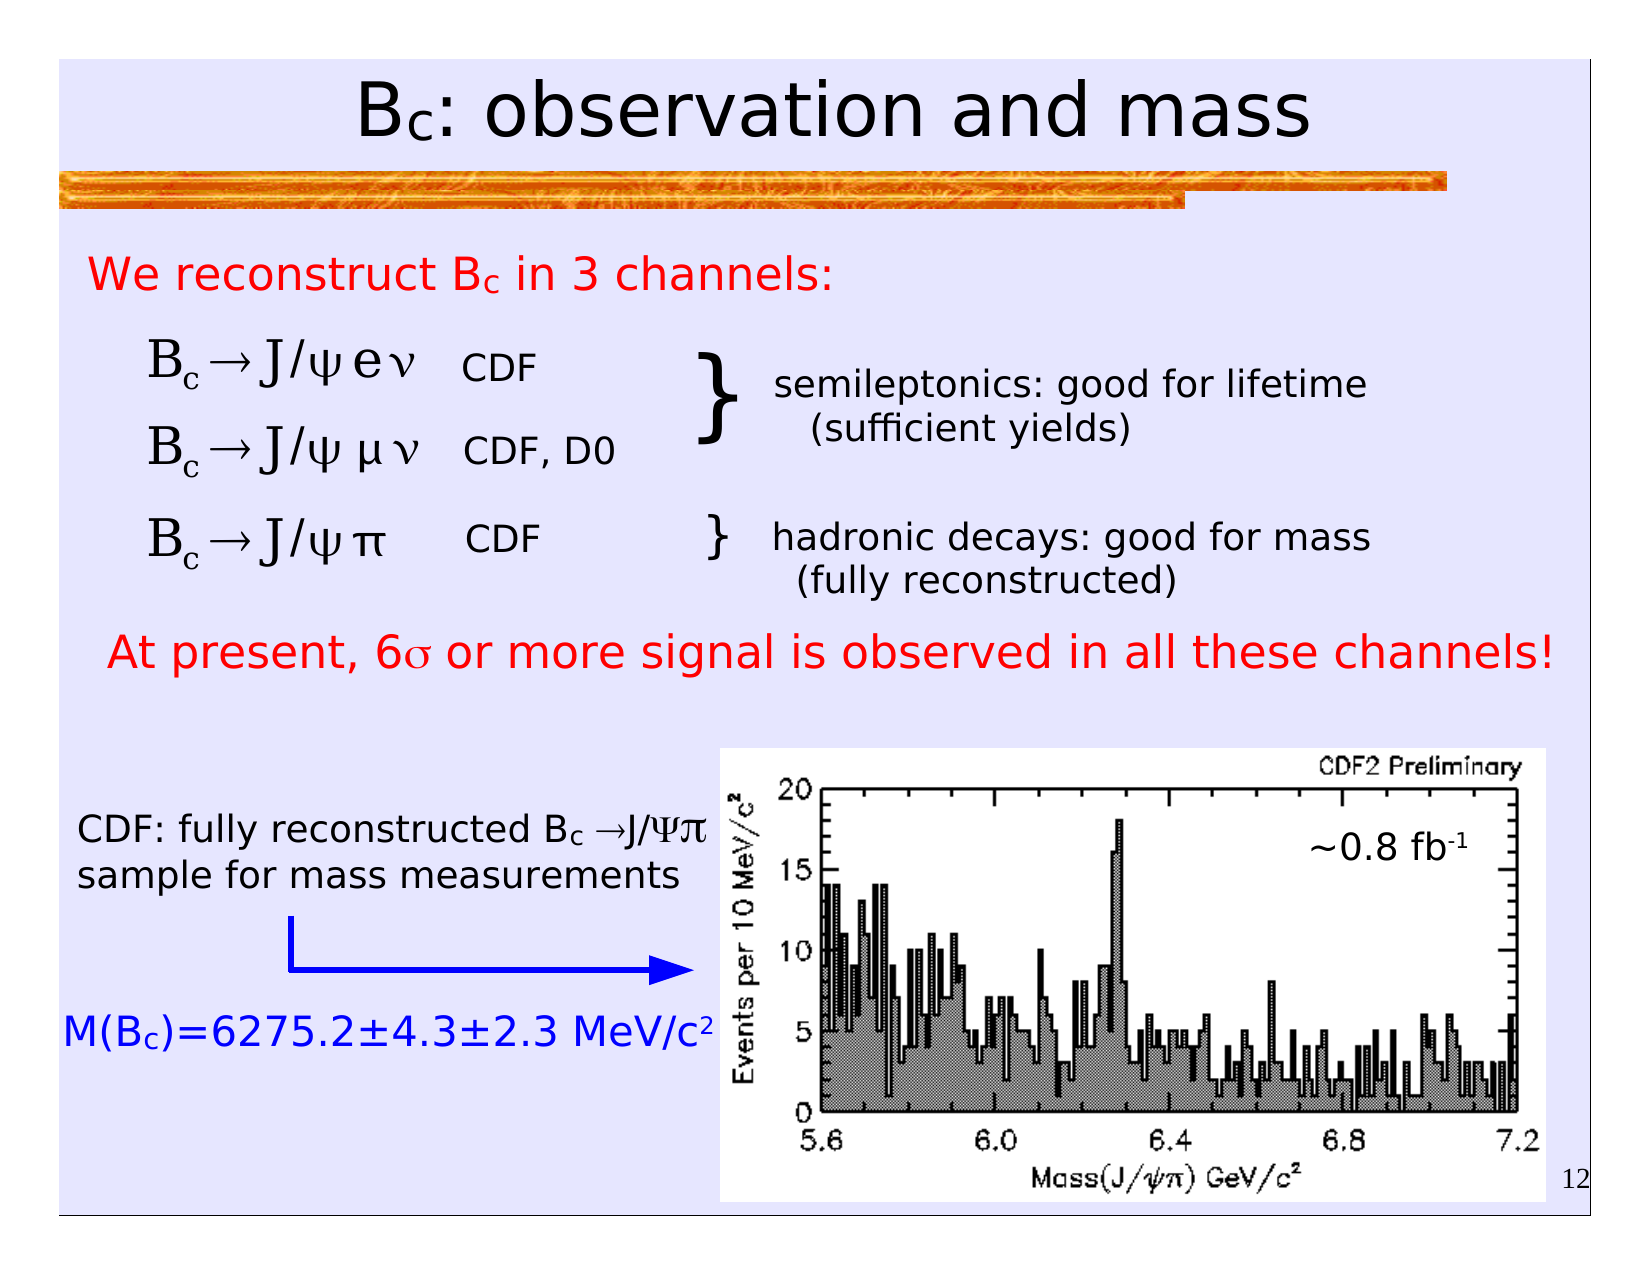

Bc: observation and mass
We reconstruct Bc in 3 channels:
}
CDF
semileptonics: good for lifetime
 (sufficient yields)
CDF, D0
}
hadronic decays: good for mass
 (fully reconstructed)
CDF
At present, 6s or more signal is observed in all these channels!
CDF: fully reconstructed Bc J/
sample for mass measurements
~0.8 fb-1
M(Bc)=6275.2±4.3±2.3 MeV/c2
12